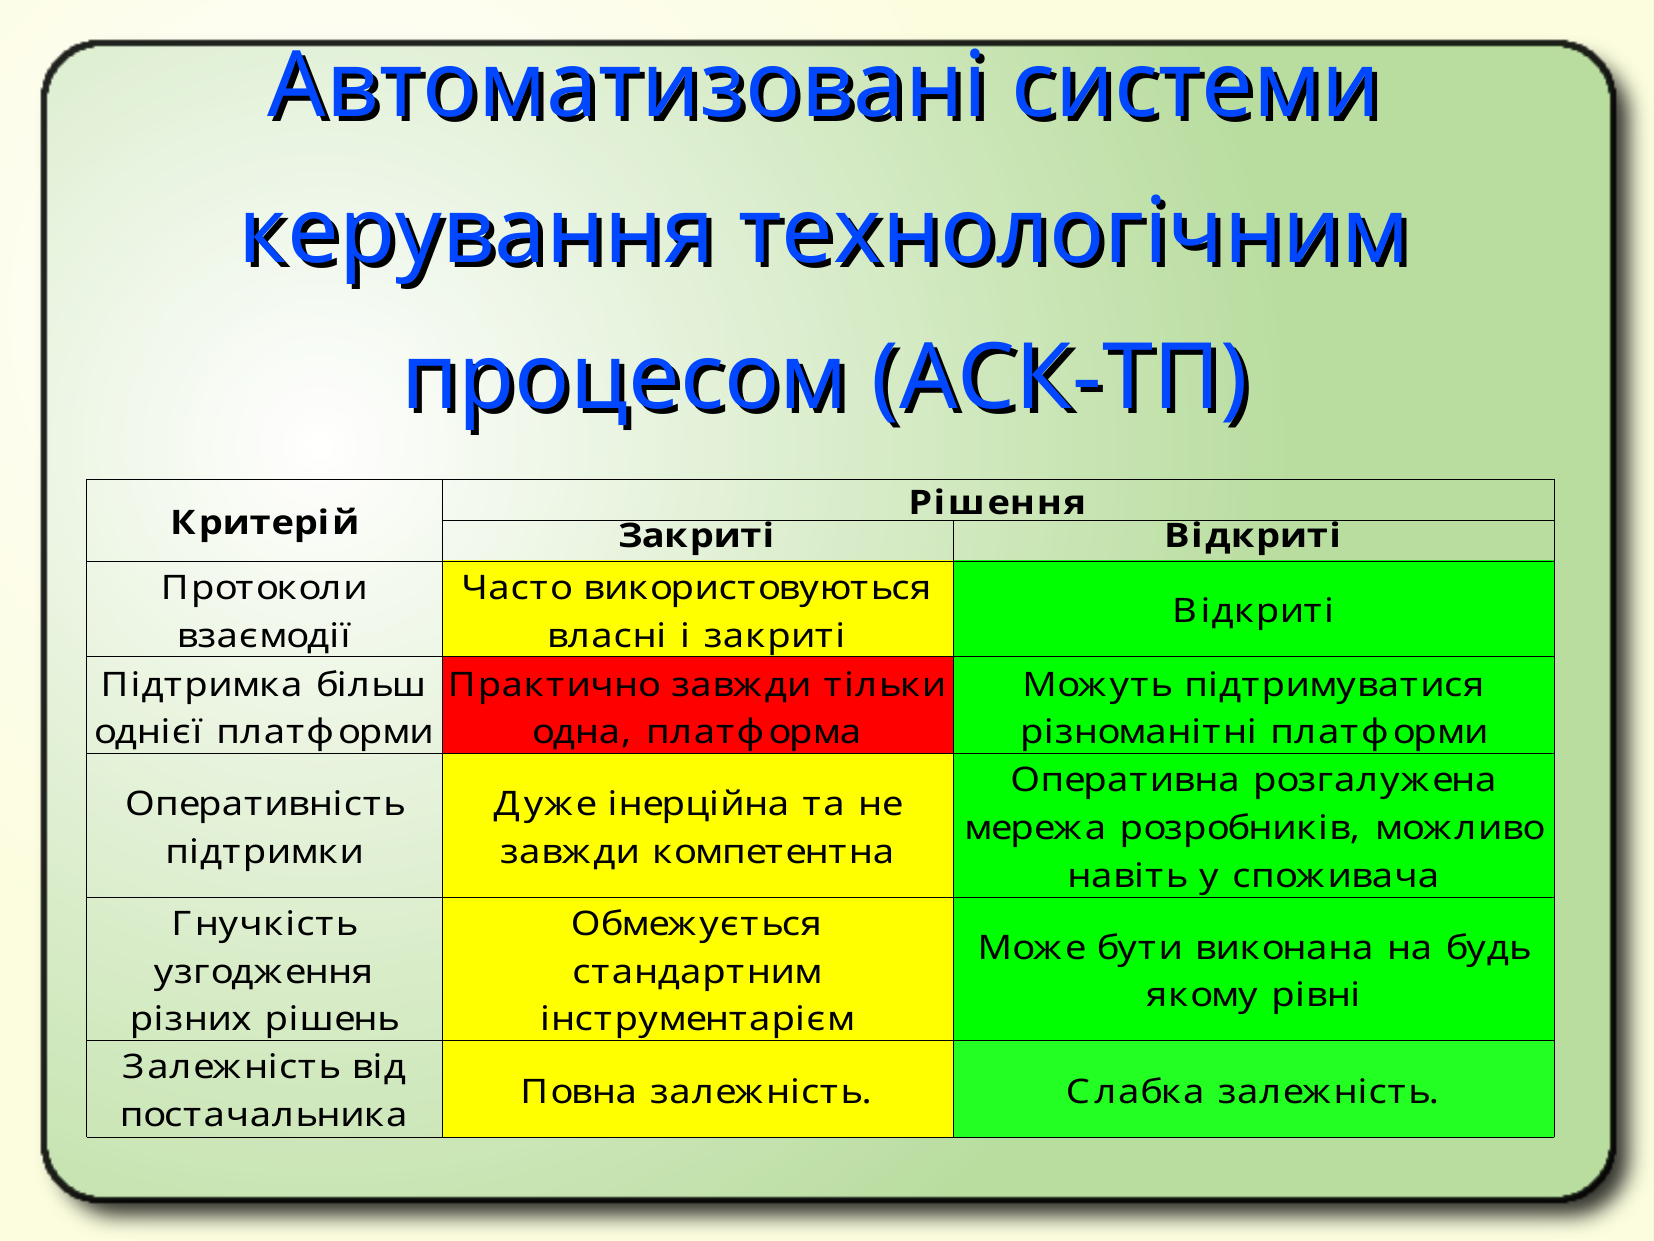

# Автоматизовані системи керування технологічним процесом (АСК-ТП)‏